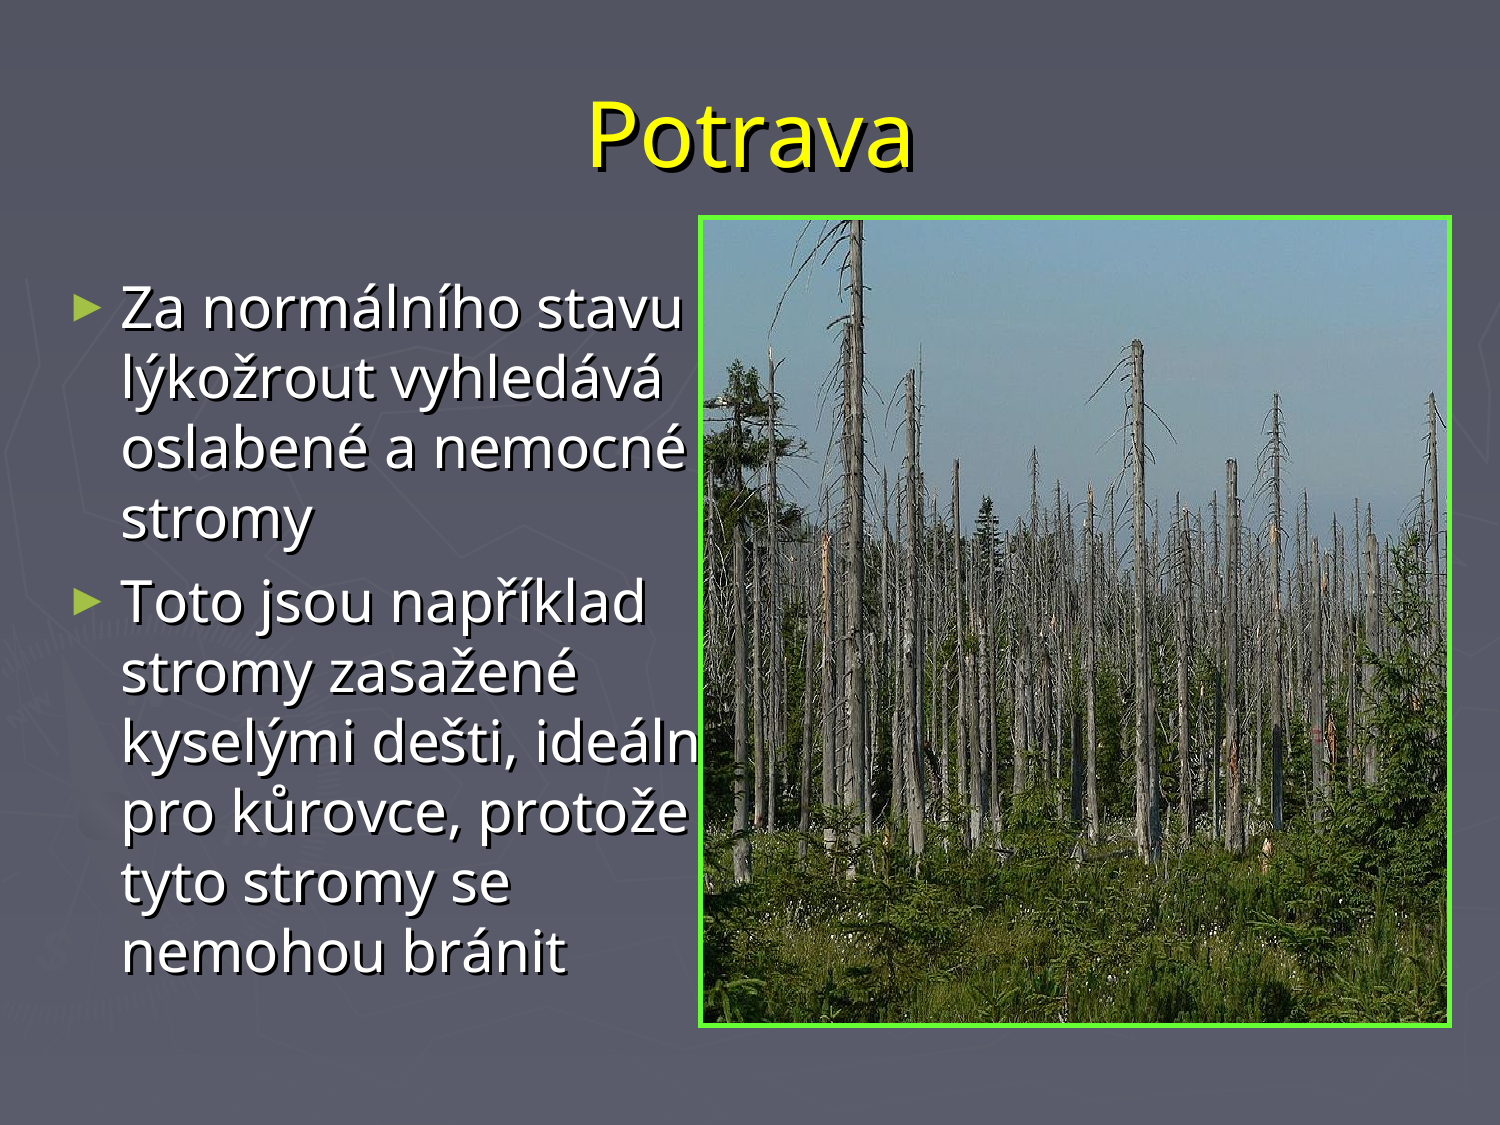

# Potrava
Za normálního stavu lýkožrout vyhledává oslabené a nemocné stromy
Toto jsou například stromy zasažené kyselými dešti, ideální pro kůrovce, protože tyto stromy se nemohou bránit